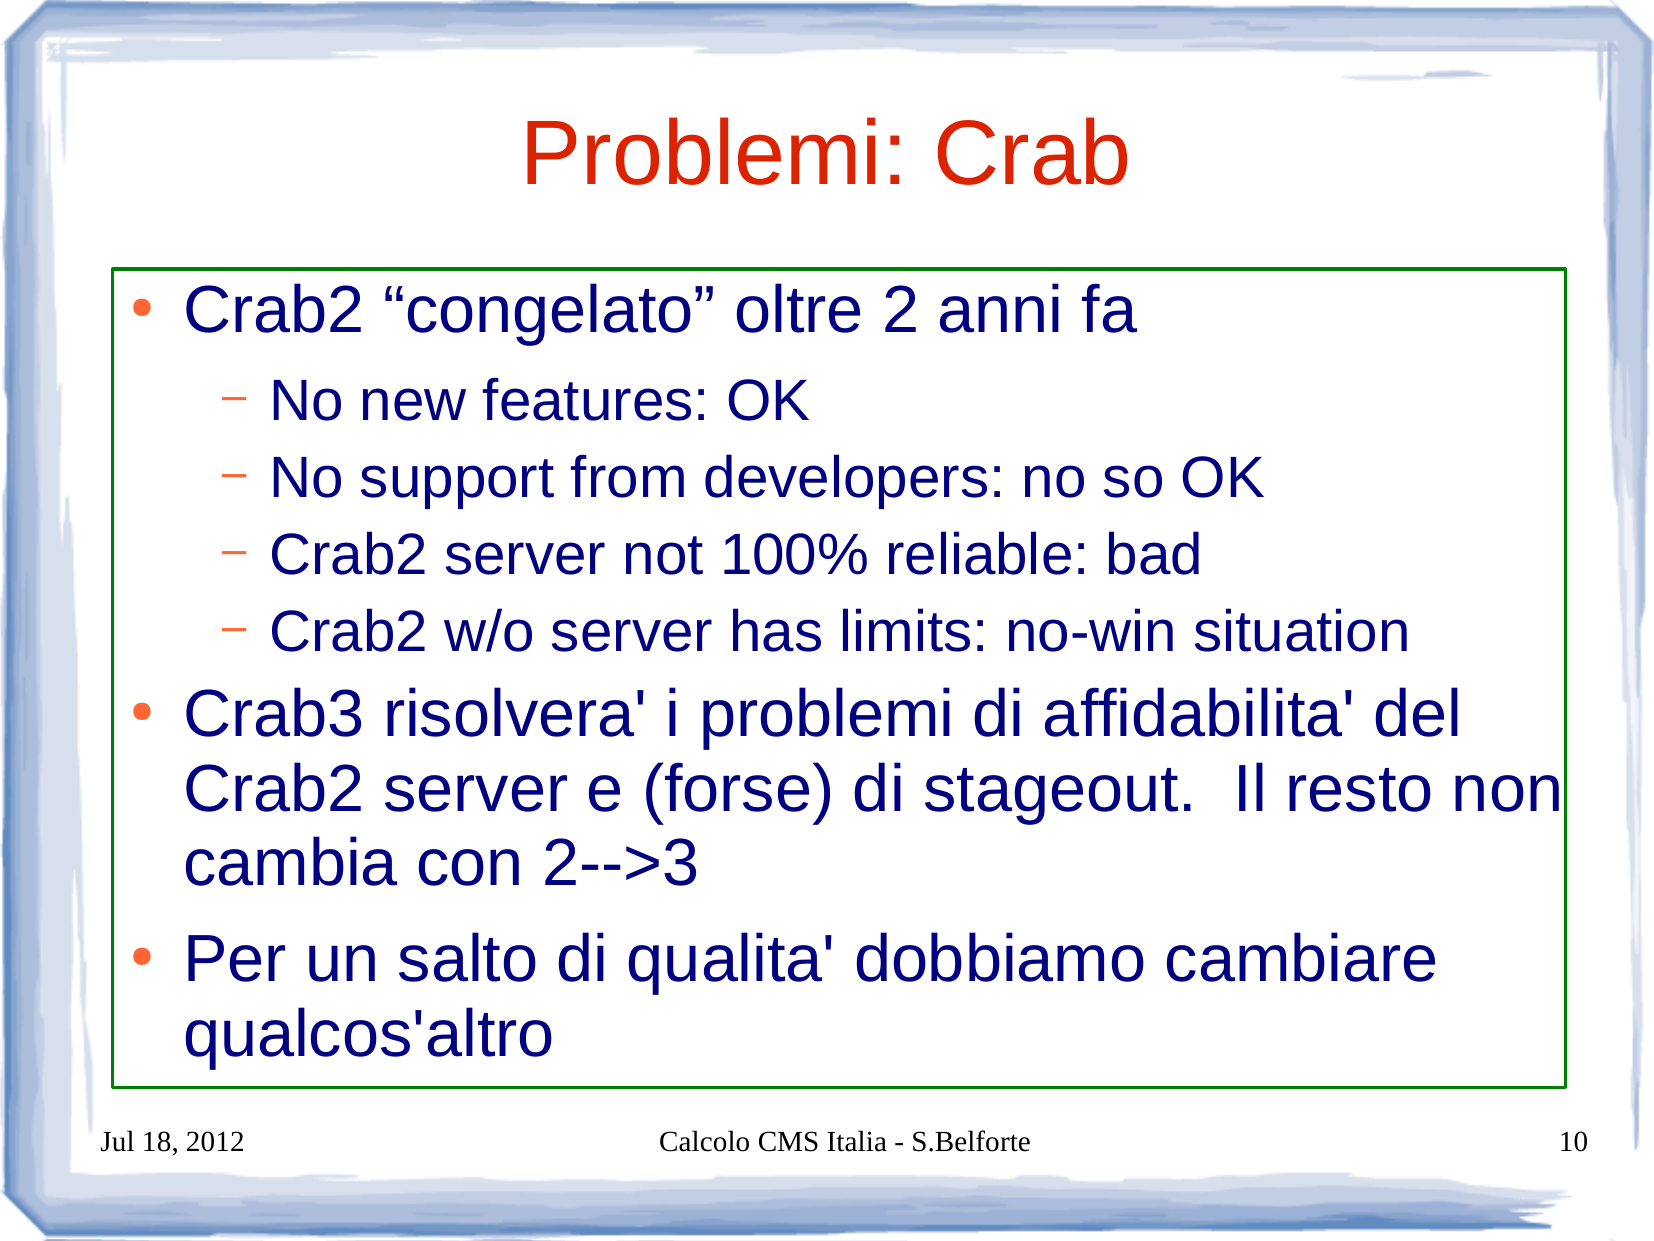

# Problemi: Crab
Crab2 “congelato” oltre 2 anni fa
No new features: OK
No support from developers: no so OK
Crab2 server not 100% reliable: bad
Crab2 w/o server has limits: no-win situation
Crab3 risolvera' i problemi di affidabilita' del Crab2 server e (forse) di stageout. Il resto non cambia con 2-->3
Per un salto di qualita' dobbiamo cambiare qualcos'altro
Jul 18, 2012
Calcolo CMS Italia - S.Belforte
10